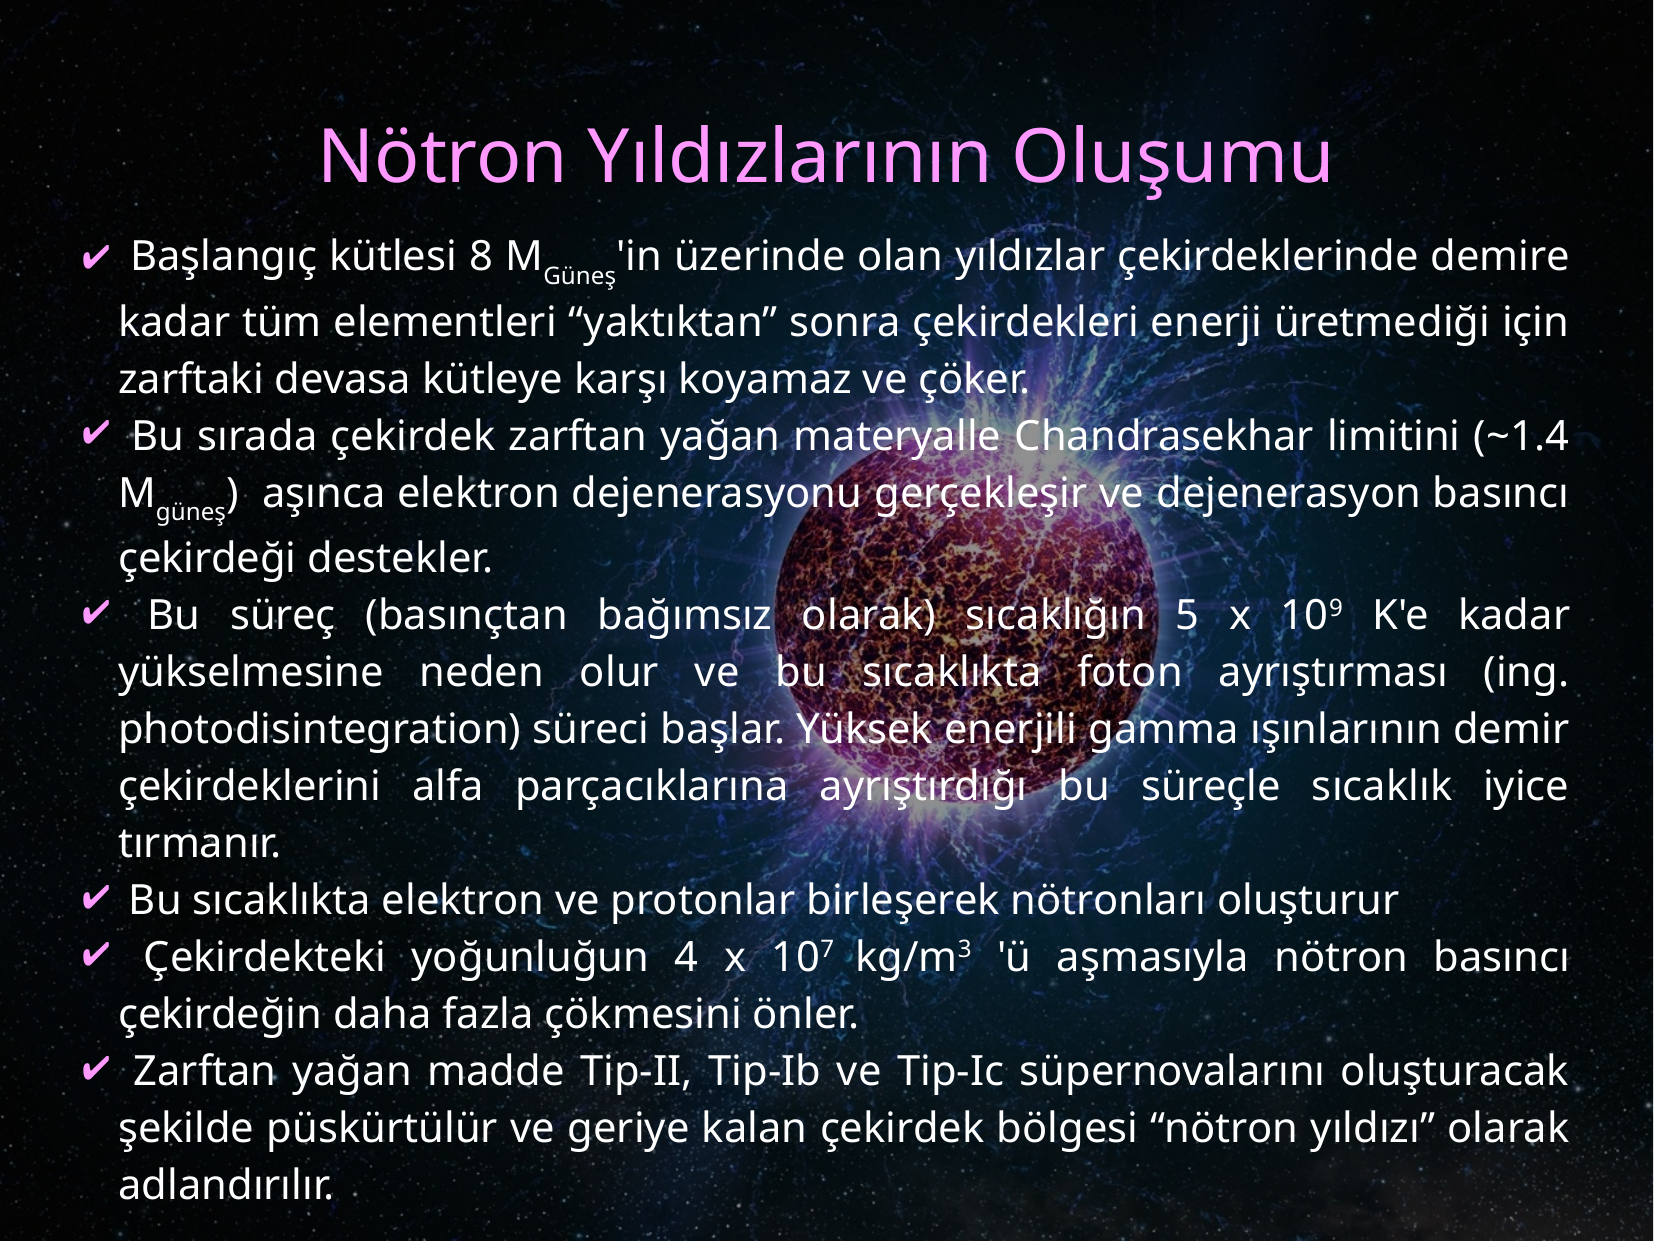

# Nötron Yıldızlarının Oluşumu
 Başlangıç kütlesi 8 MGüneş'in üzerinde olan yıldızlar çekirdeklerinde demire kadar tüm elementleri “yaktıktan” sonra çekirdekleri enerji üretmediği için zarftaki devasa kütleye karşı koyamaz ve çöker.
 Bu sırada çekirdek zarftan yağan materyalle Chandrasekhar limitini (~1.4 Mgüneş) aşınca elektron dejenerasyonu gerçekleşir ve dejenerasyon basıncı çekirdeği destekler.
 Bu süreç (basınçtan bağımsız olarak) sıcaklığın 5 x 109 K'e kadar yükselmesine neden olur ve bu sıcaklıkta foton ayrıştırması (ing. photodisintegration) süreci başlar. Yüksek enerjili gamma ışınlarının demir çekirdeklerini alfa parçacıklarına ayrıştırdığı bu süreçle sıcaklık iyice tırmanır.
 Bu sıcaklıkta elektron ve protonlar birleşerek nötronları oluşturur
 Çekirdekteki yoğunluğun 4 x 107 kg/m3 'ü aşmasıyla nötron basıncı çekirdeğin daha fazla çökmesini önler.
 Zarftan yağan madde Tip-II, Tip-Ib ve Tip-Ic süpernovalarını oluşturacak şekilde püskürtülür ve geriye kalan çekirdek bölgesi “nötron yıldızı” olarak adlandırılır.